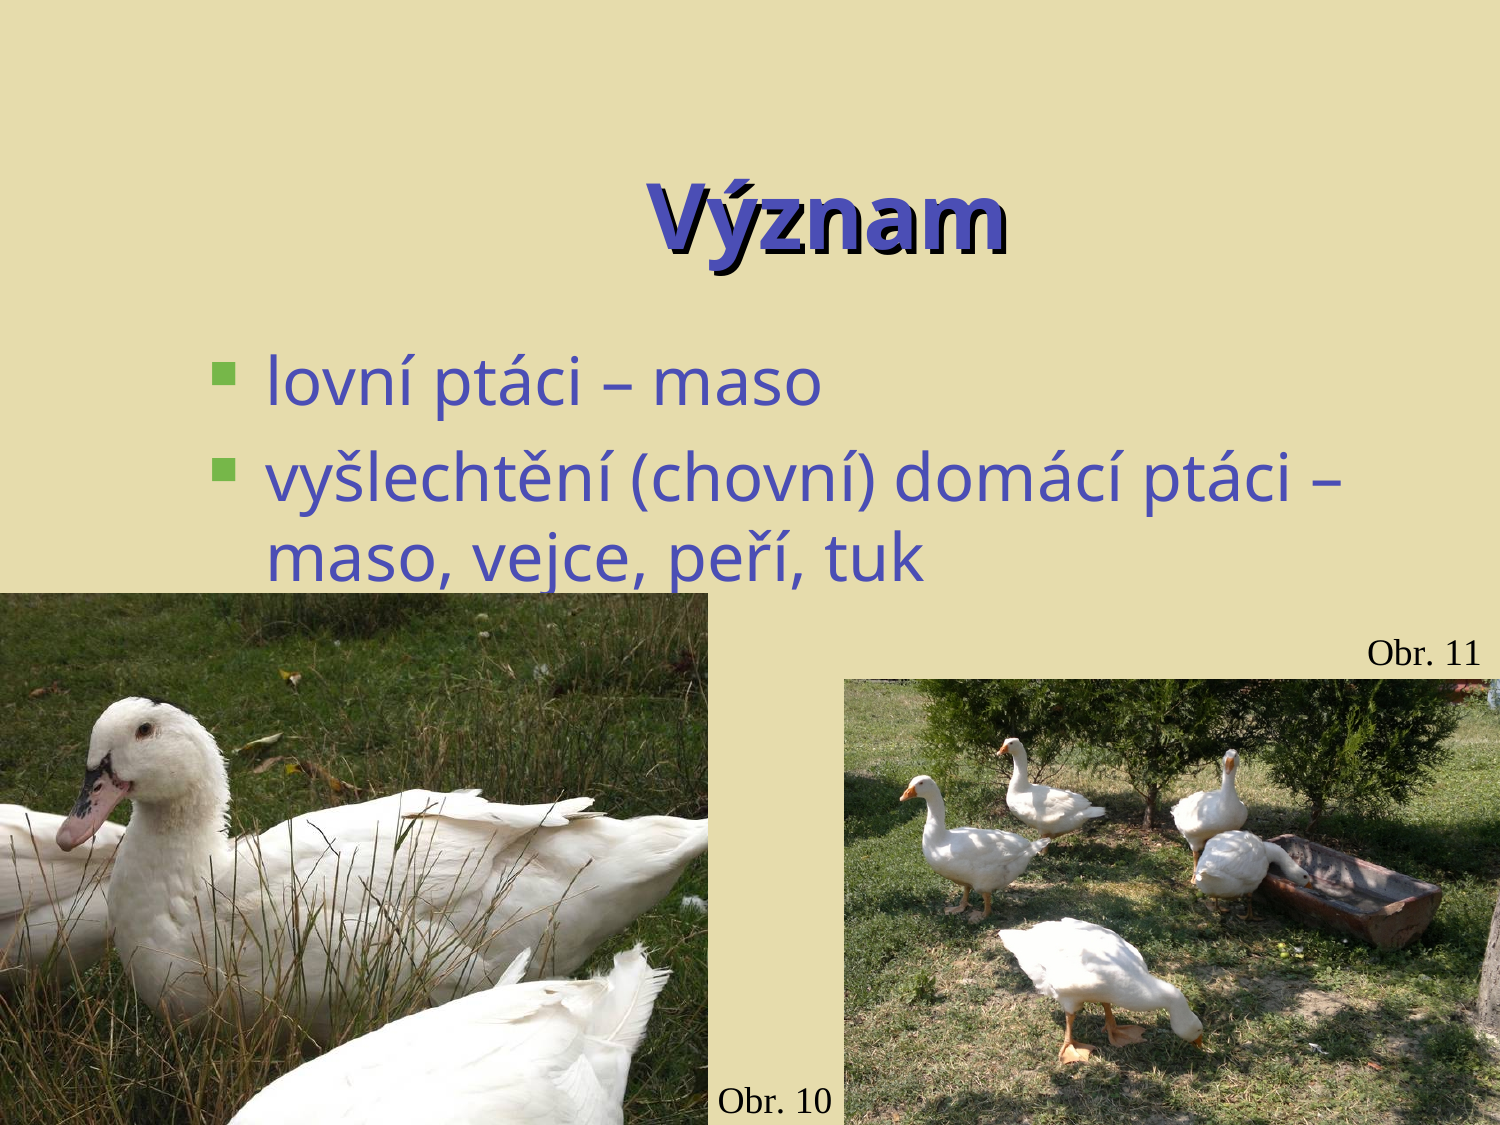

# Význam
lovní ptáci – maso
vyšlechtění (chovní) domácí ptáci – maso, vejce, peří, tuk
Obr. 11
Obr. 10